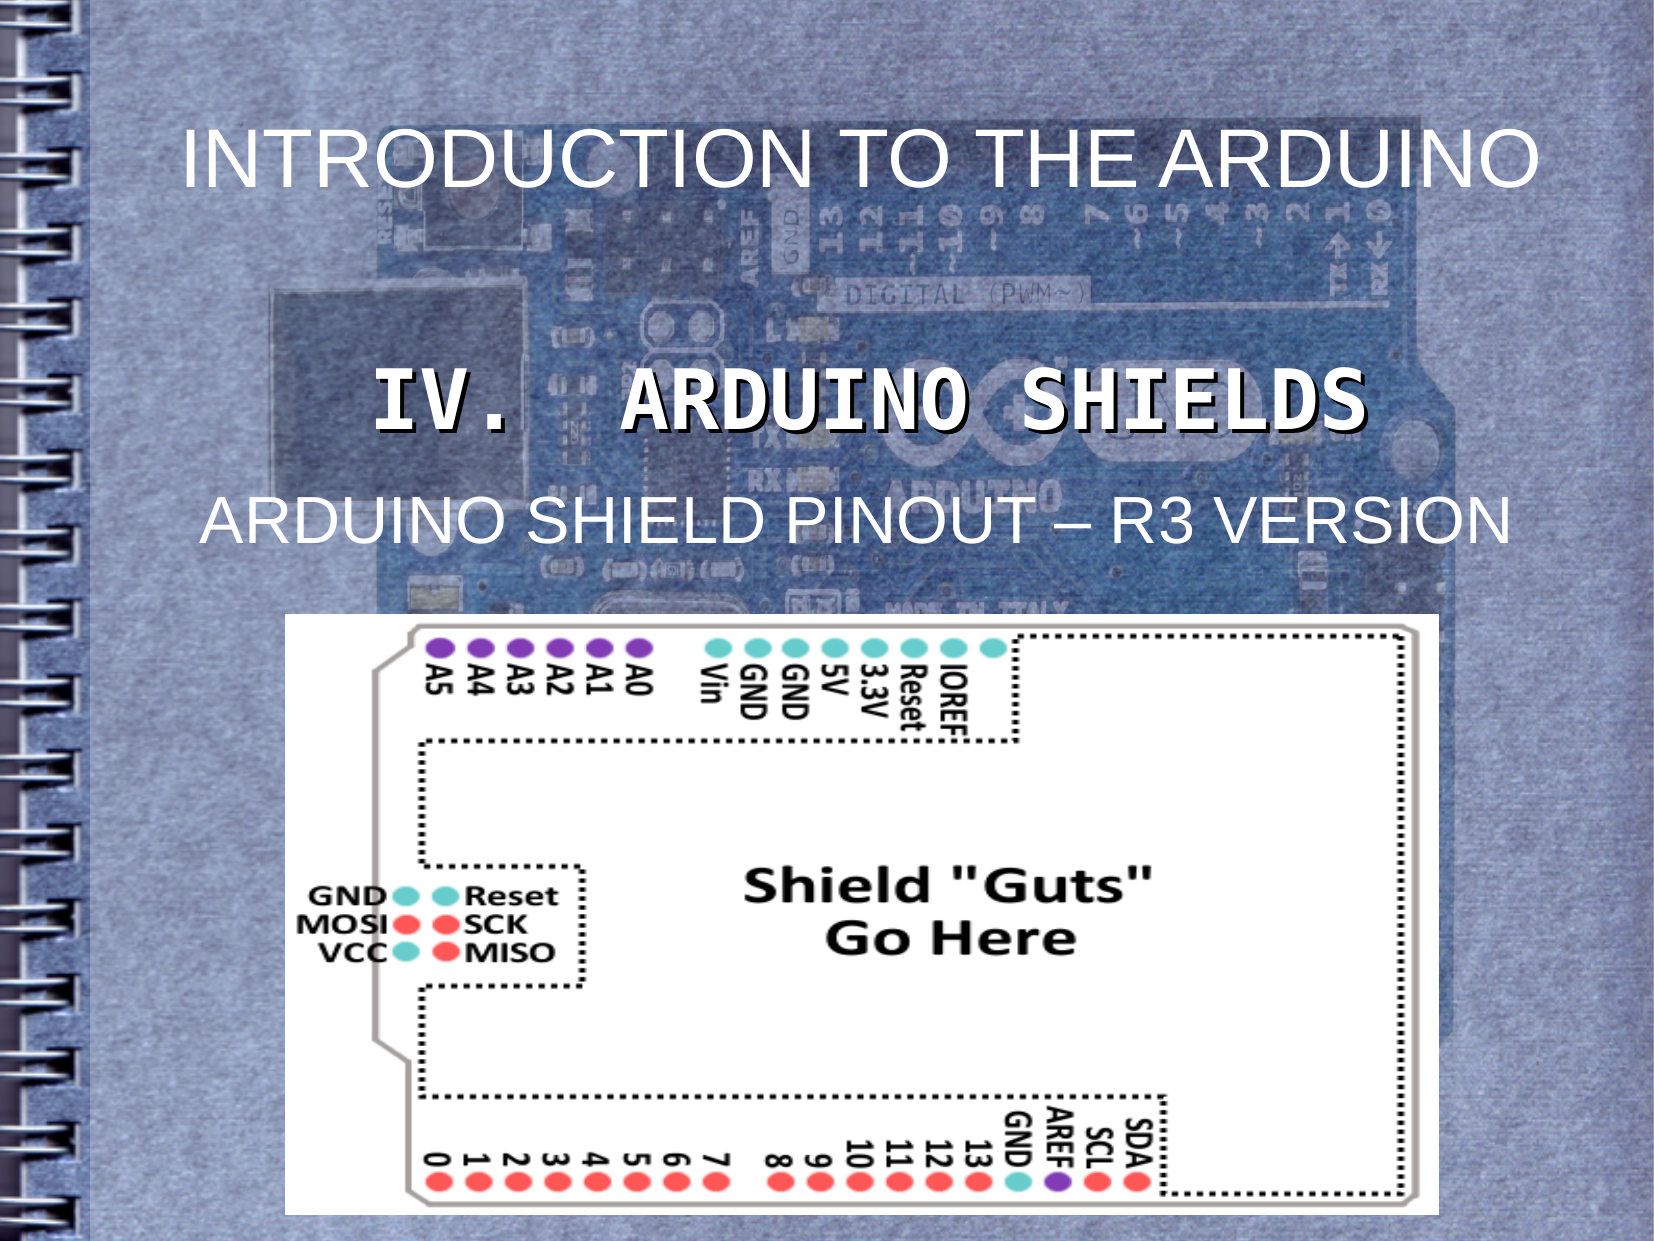

INTRODUCTION TO THE ARDUINO
IV. ARDUINO SHIELDS
ARDUINO SHIELD PINOUT – R3 VERSION